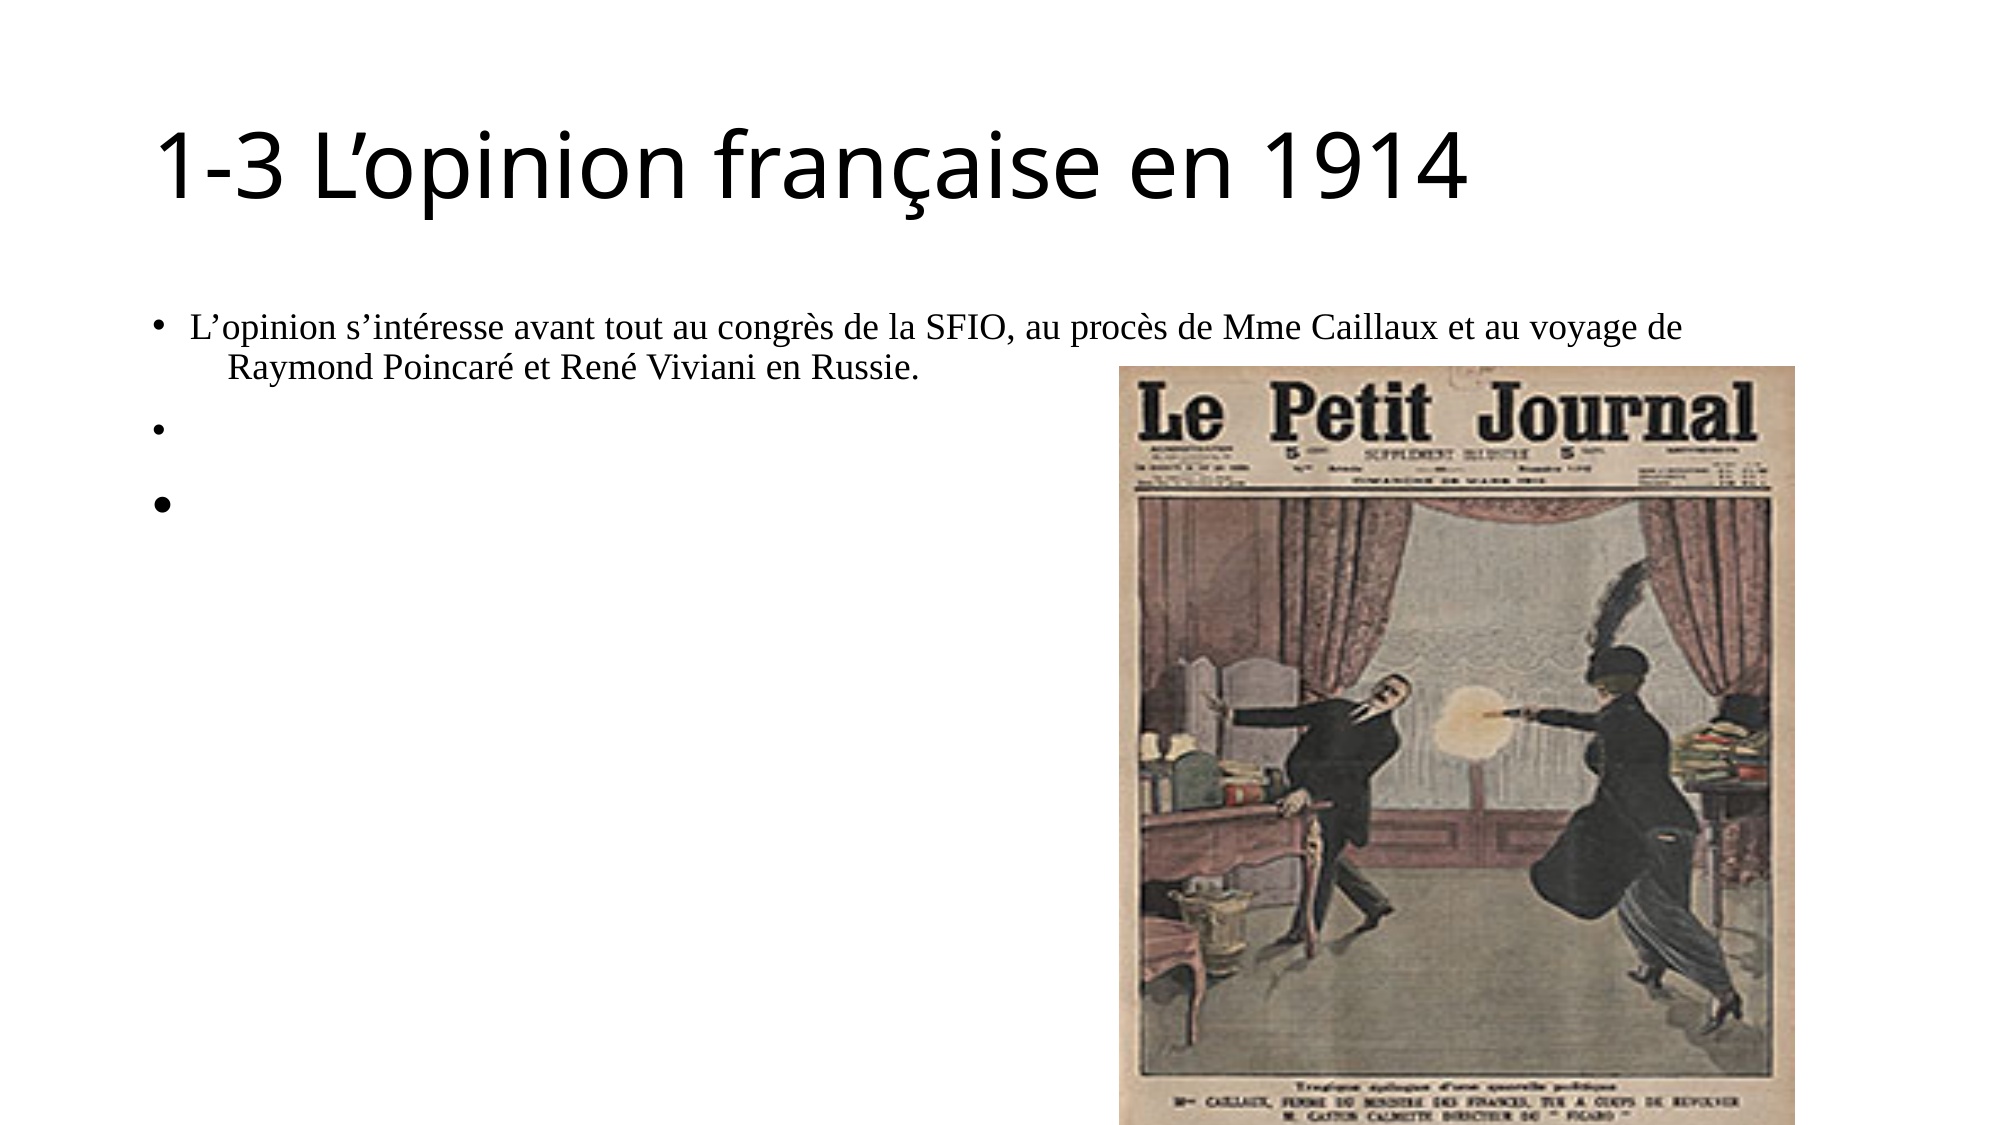

# 1-3 L’opinion française en 1914
L’opinion s’intéresse avant tout au congrès de la SFIO, au procès de Mme Caillaux et au voyage de Raymond Poincaré et René Viviani en Russie.